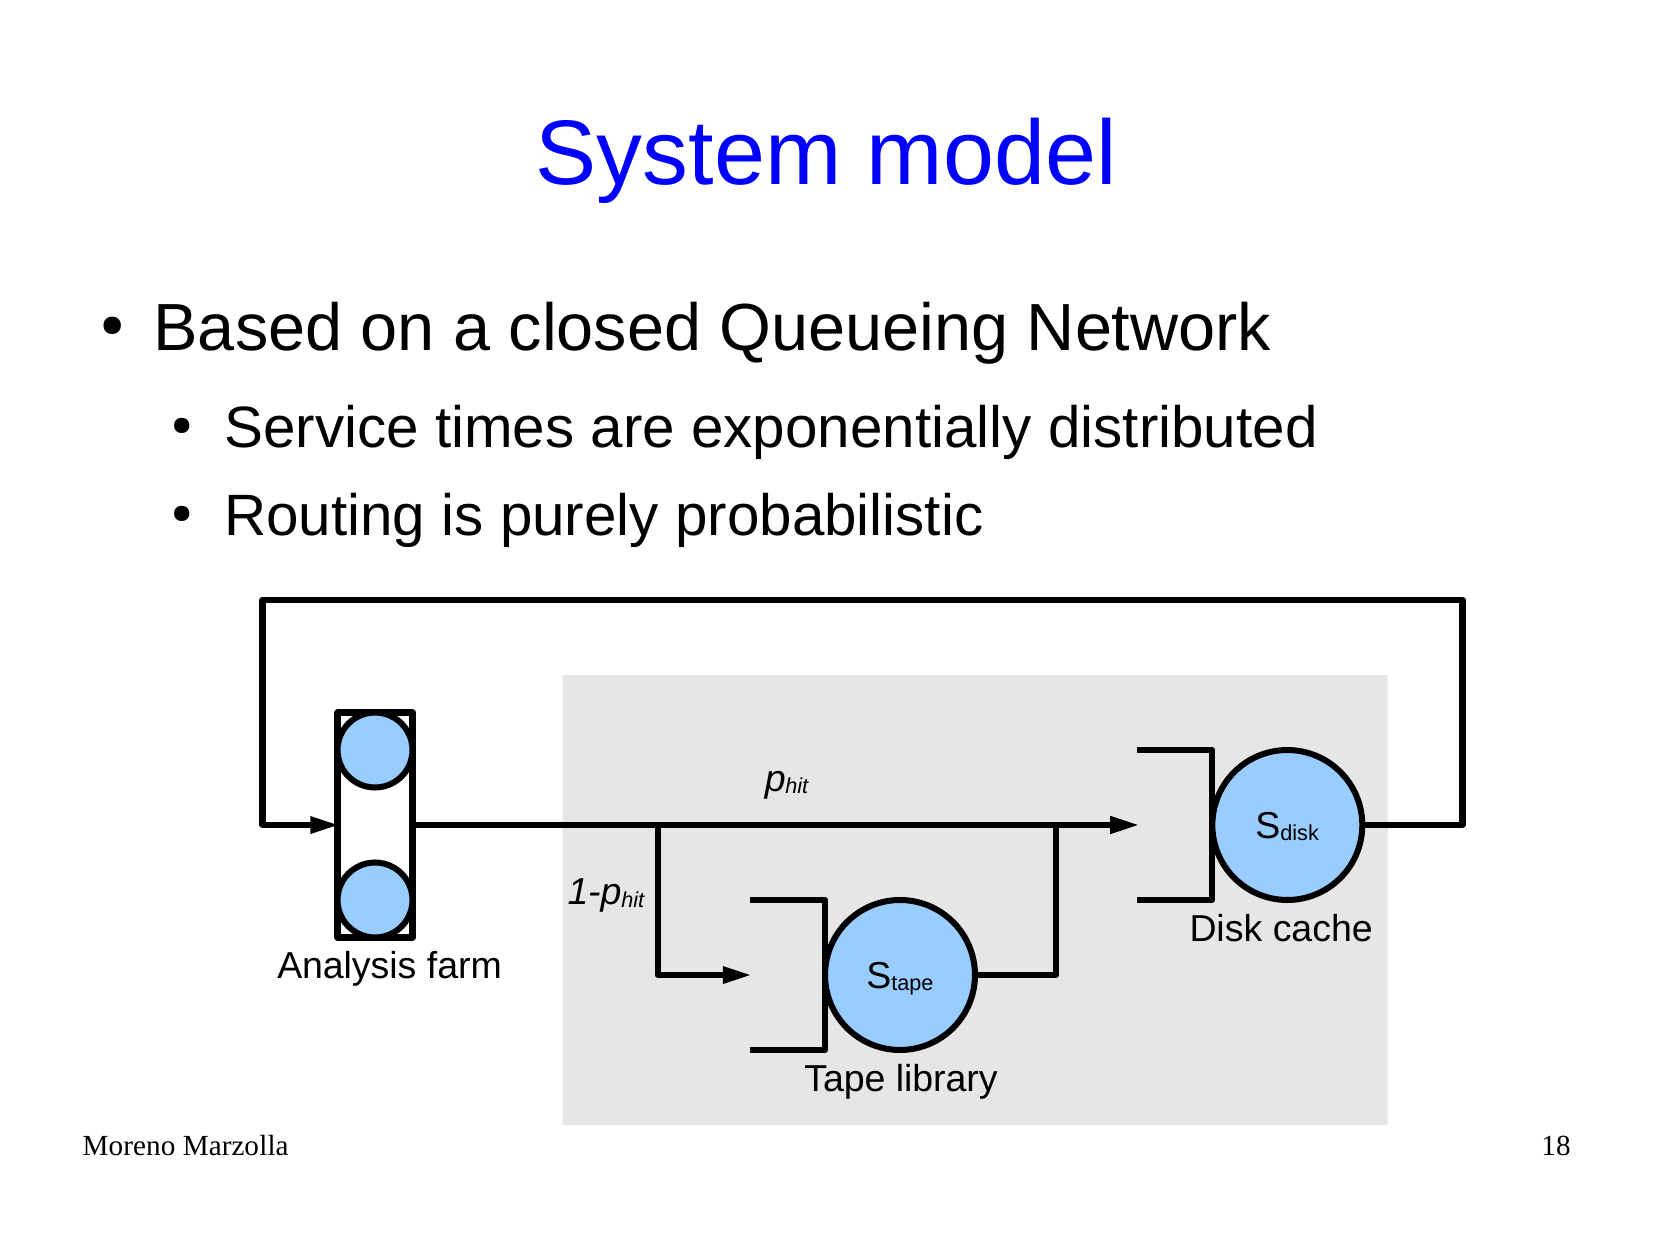

# System model
Based on a closed Queueing Network
Service times are exponentially distributed
Routing is purely probabilistic
phit
Sdisk
1-phit
Stape
Disk cache
Analysis farm
Tape library
Moreno Marzolla
18